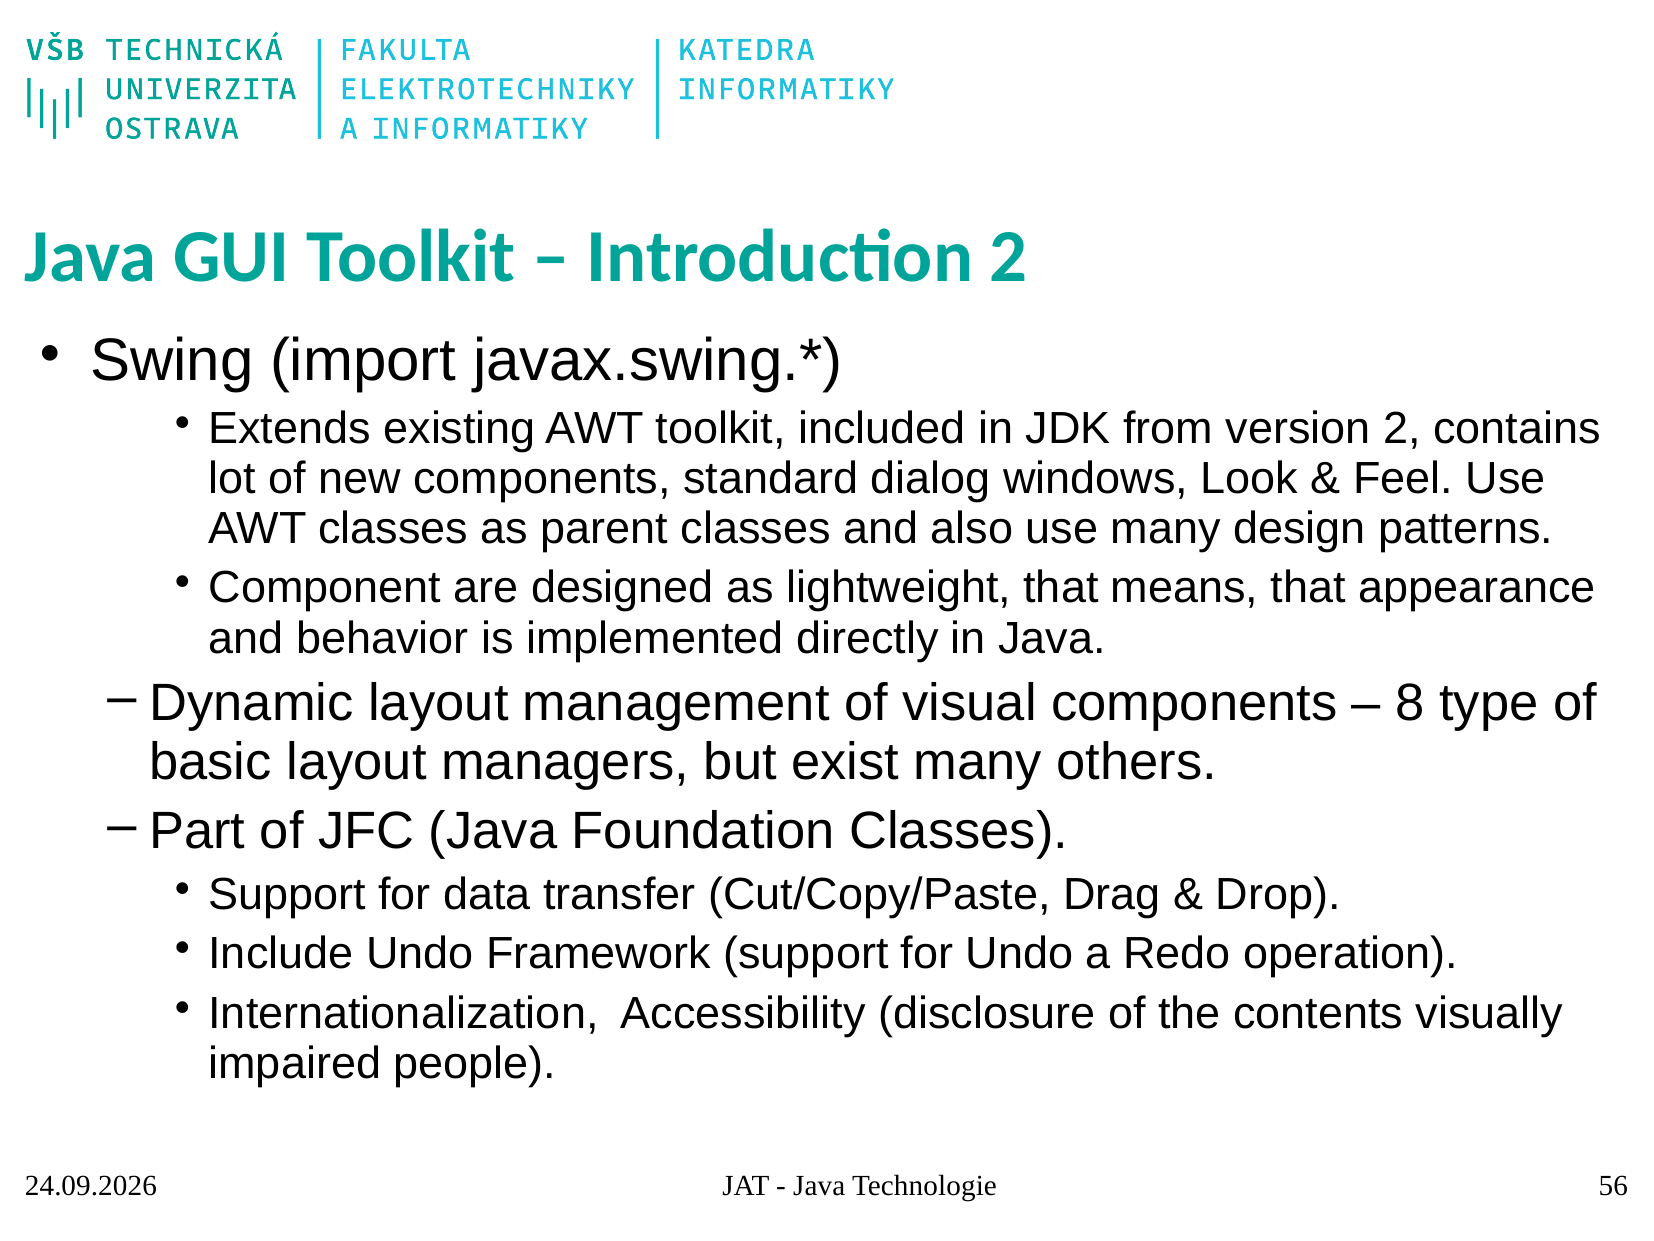

Java GUI Toolkit – Introduction 2
# Swing (import javax.swing.*)
Extends existing AWT toolkit, included in JDK from version 2, contains lot of new components, standard dialog windows, Look & Feel. Use AWT classes as parent classes and also use many design patterns.
Component are designed as lightweight, that means, that appearance and behavior is implemented directly in Java.
Dynamic layout management of visual components – 8 type of basic layout managers, but exist many others.
Part of JFC (Java Foundation Classes).
Support for data transfer (Cut/Copy/Paste, Drag & Drop).
Include Undo Framework (support for Undo a Redo operation).
Internationalization, Accessibility (disclosure of the contents visually impaired people).
JAT - Java Technologie
56